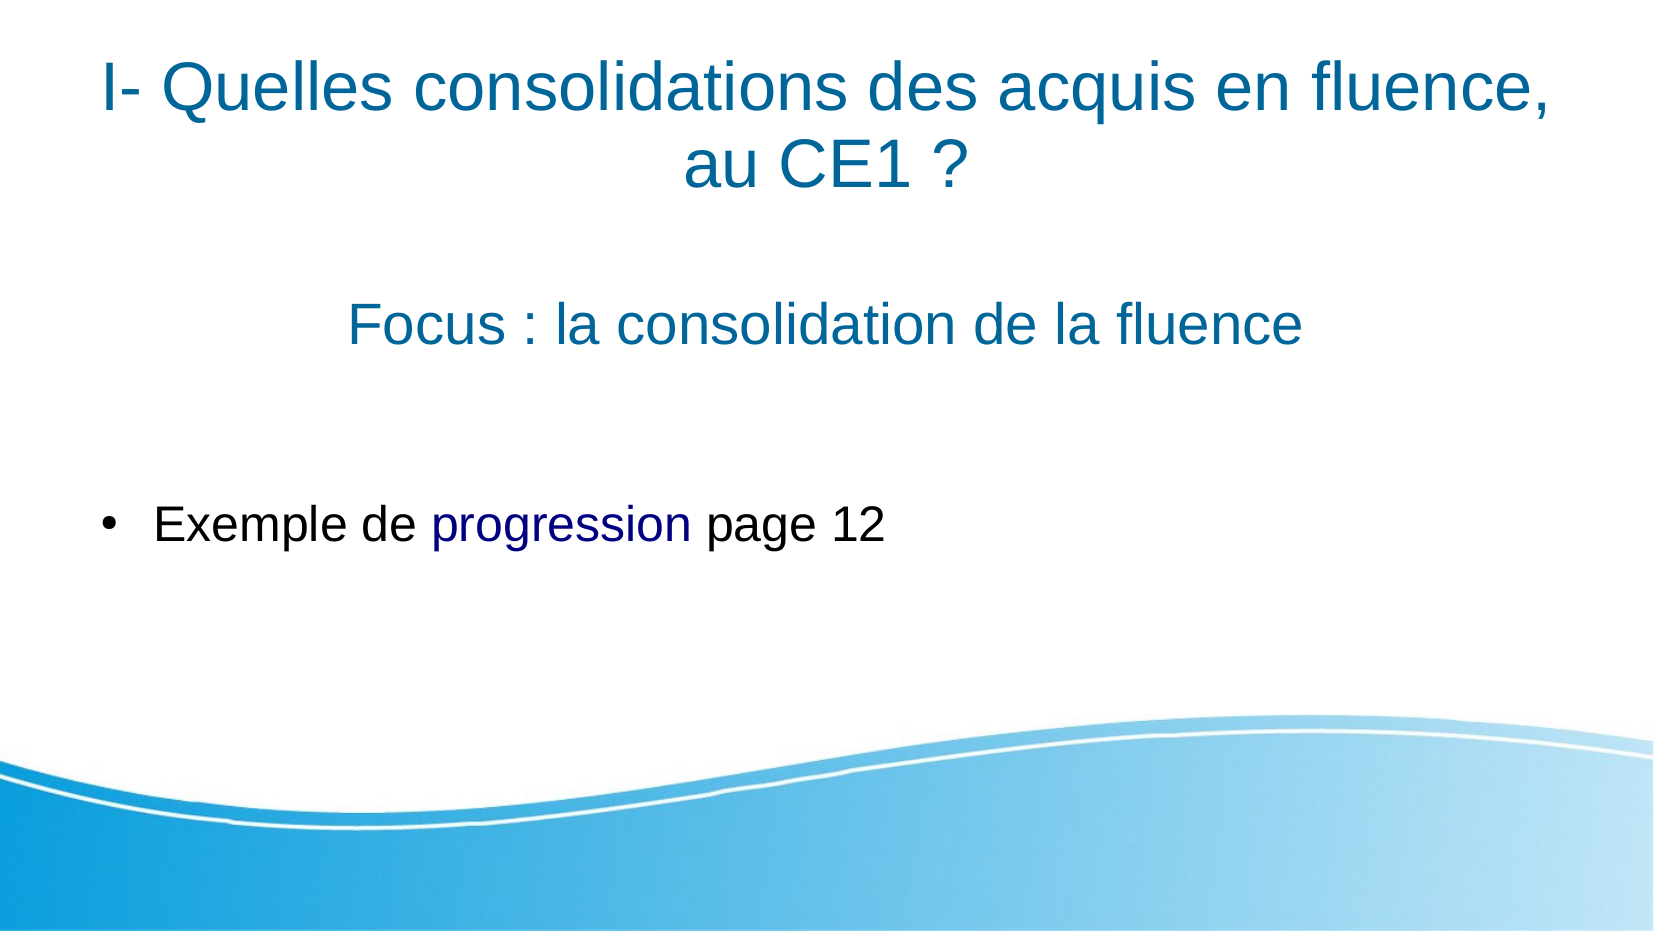

# I- Quelles consolidations des acquis en fluence, au CE1 ?
Focus : la consolidation de la fluence
Exemple de progression page 12